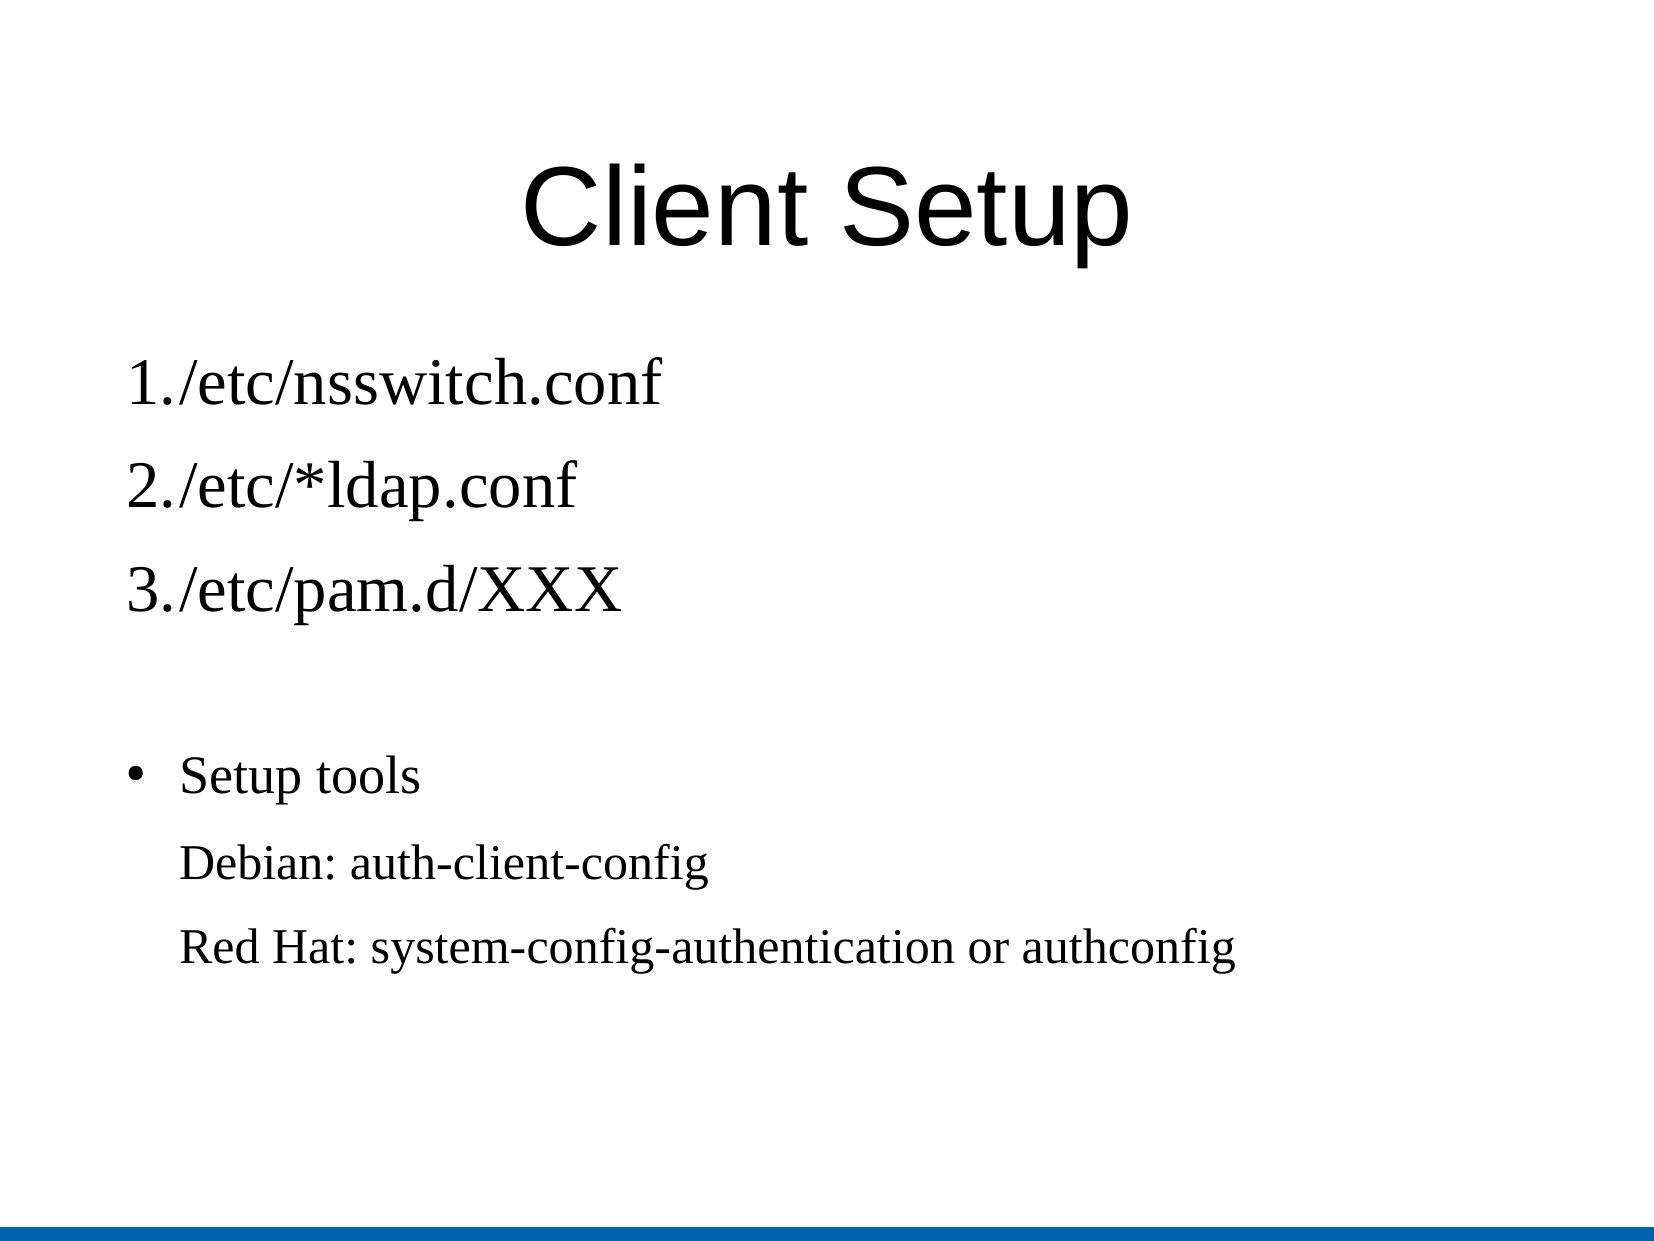

# Client Setup
/etc/nsswitch.conf
/etc/*ldap.conf
/etc/pam.d/XXX
Setup tools
Debian: auth-client-config
Red Hat: system-config-authentication or authconfig